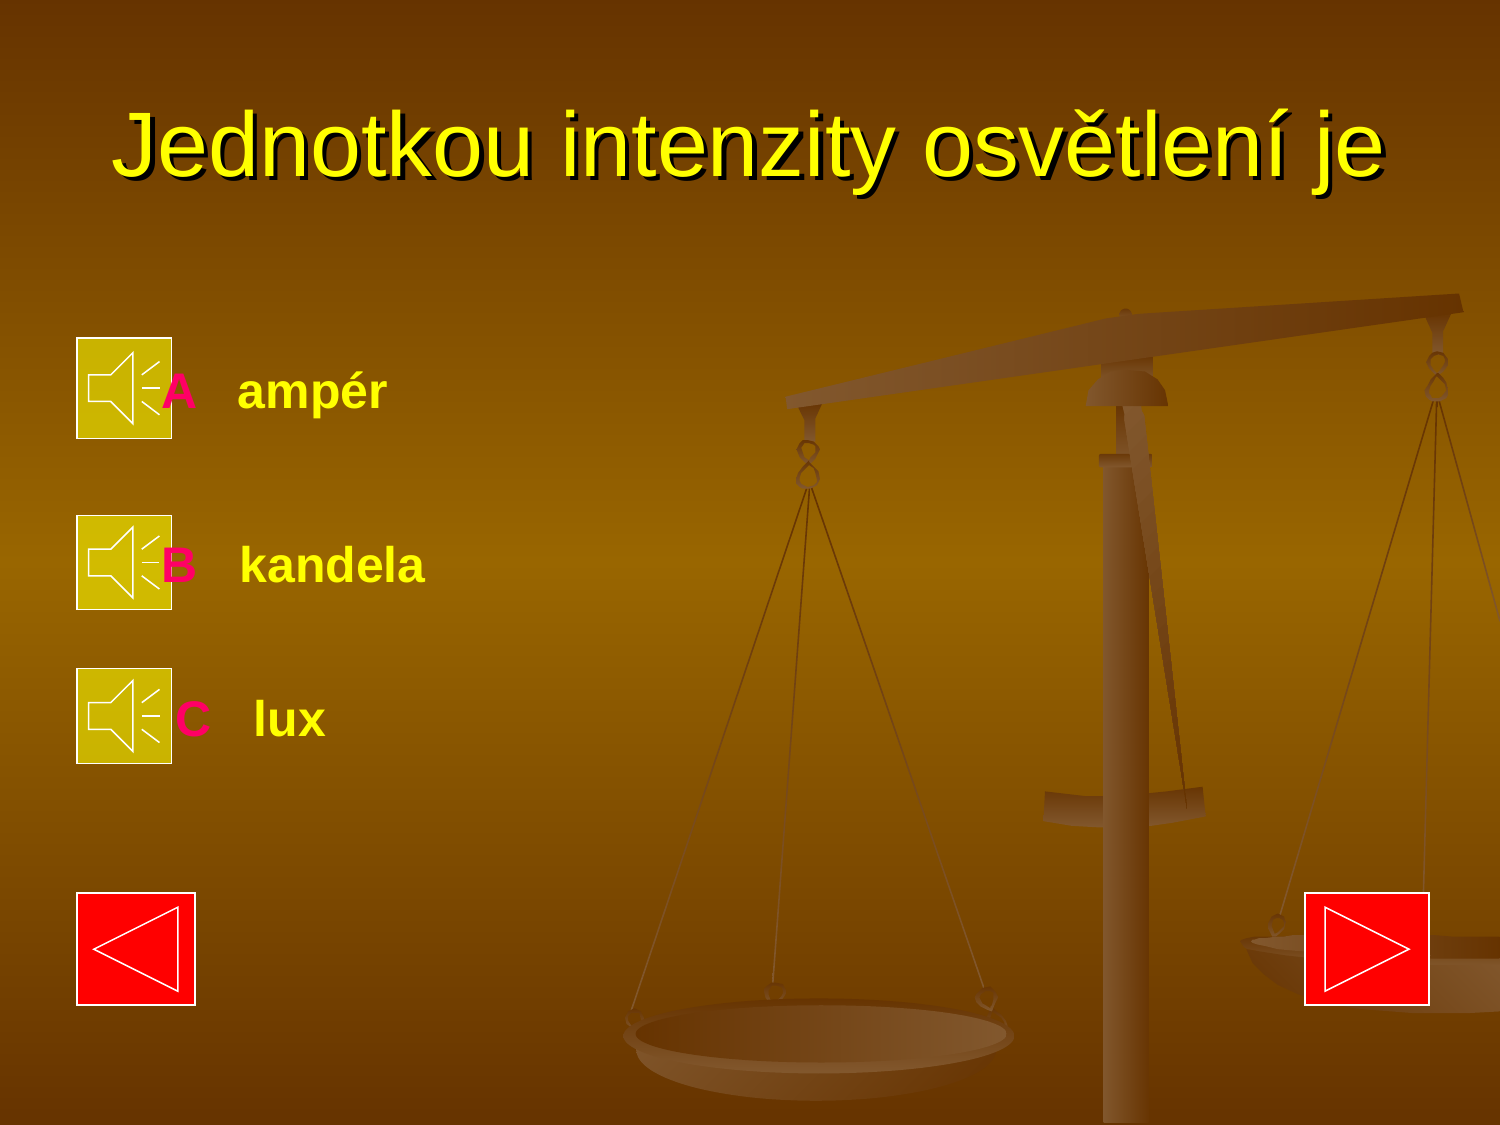

# Jednotkou intenzity osvětlení je
 A ampér
 B kandela
 C lux